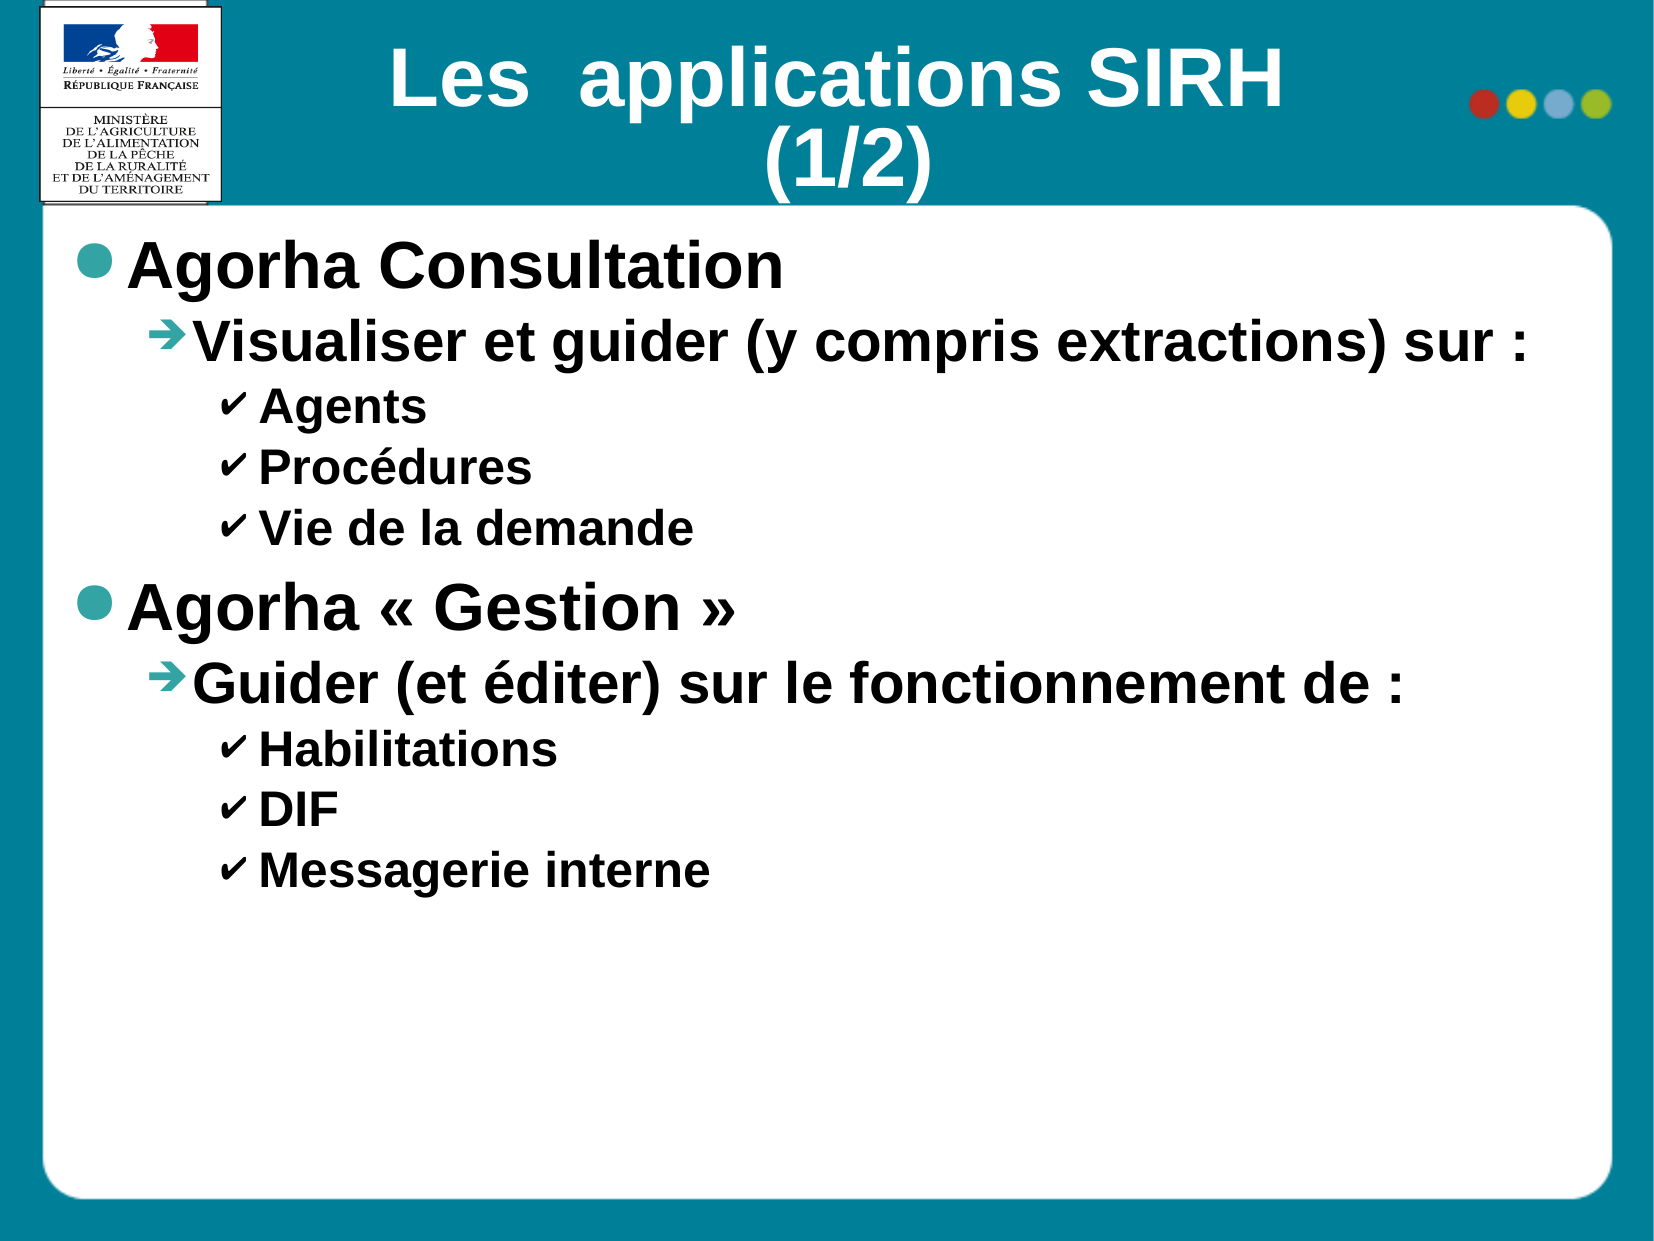

# Les applications SIRH (1/2)
Agorha Consultation
Visualiser et guider (y compris extractions) sur :
Agents
Procédures
Vie de la demande
Agorha « Gestion »
Guider (et éditer) sur le fonctionnement de :
Habilitations
DIF
Messagerie interne